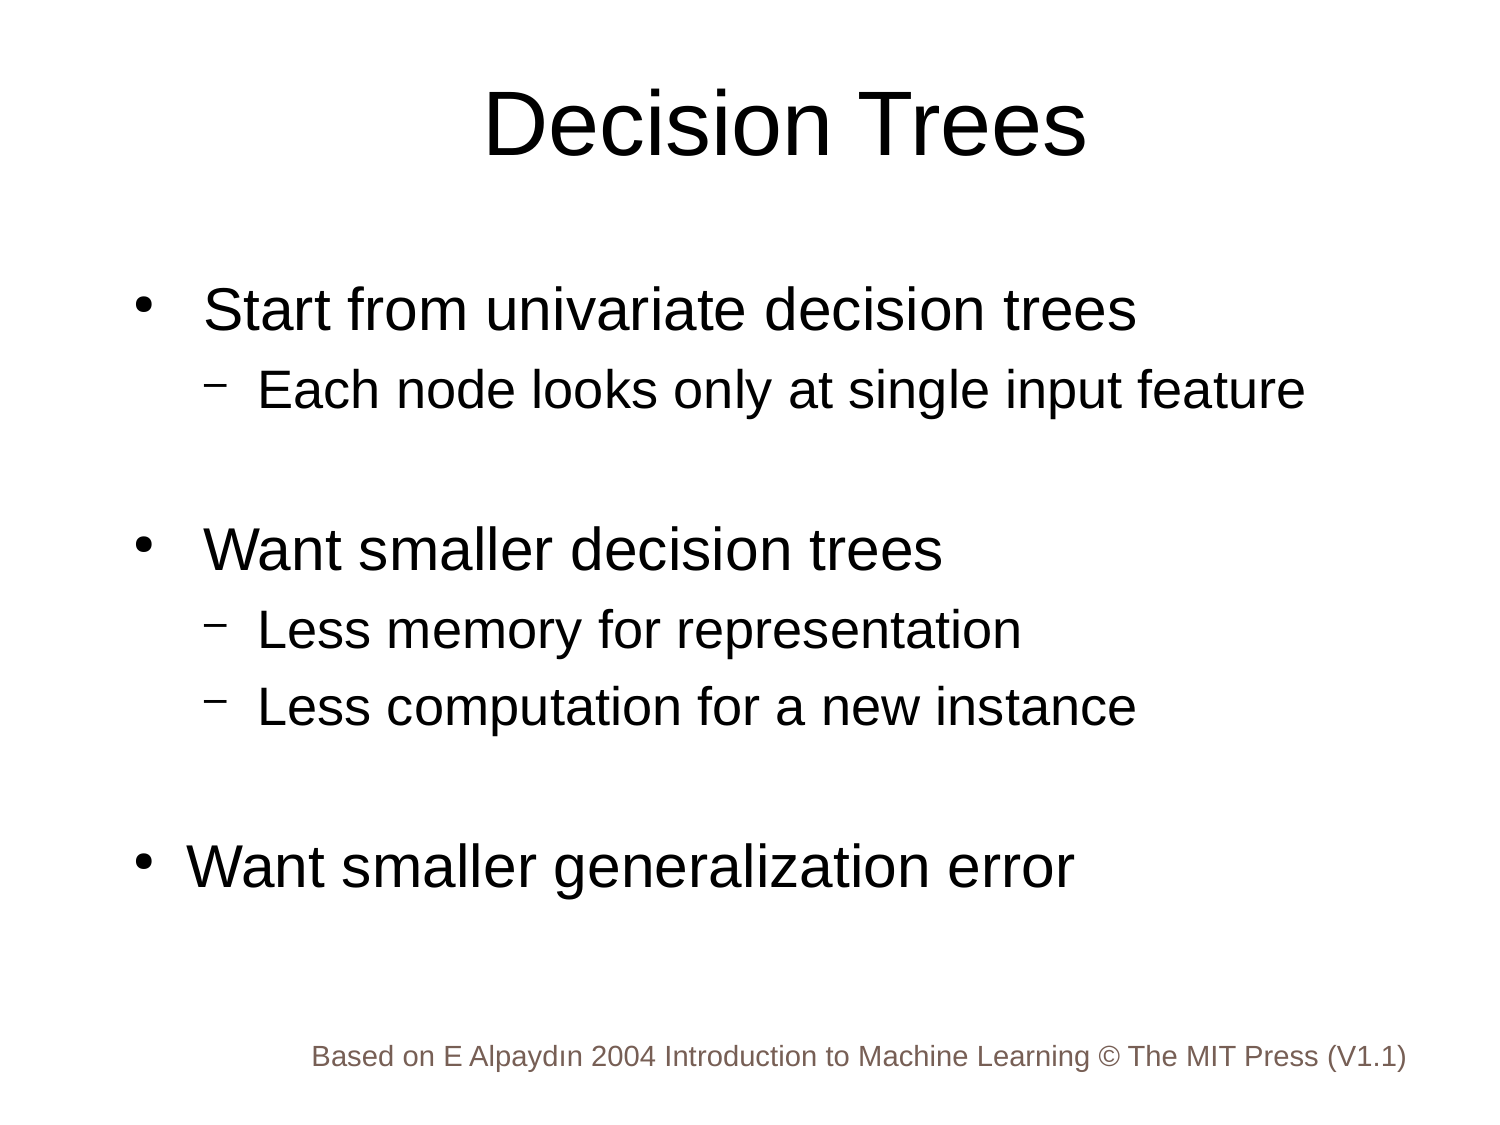

# Decision Trees
 Start from univariate decision trees
Each node looks only at single input feature
 Want smaller decision trees
Less memory for representation
Less computation for a new instance
Want smaller generalization error
Based on E Alpaydın 2004 Introduction to Machine Learning © The MIT Press (V1.1)